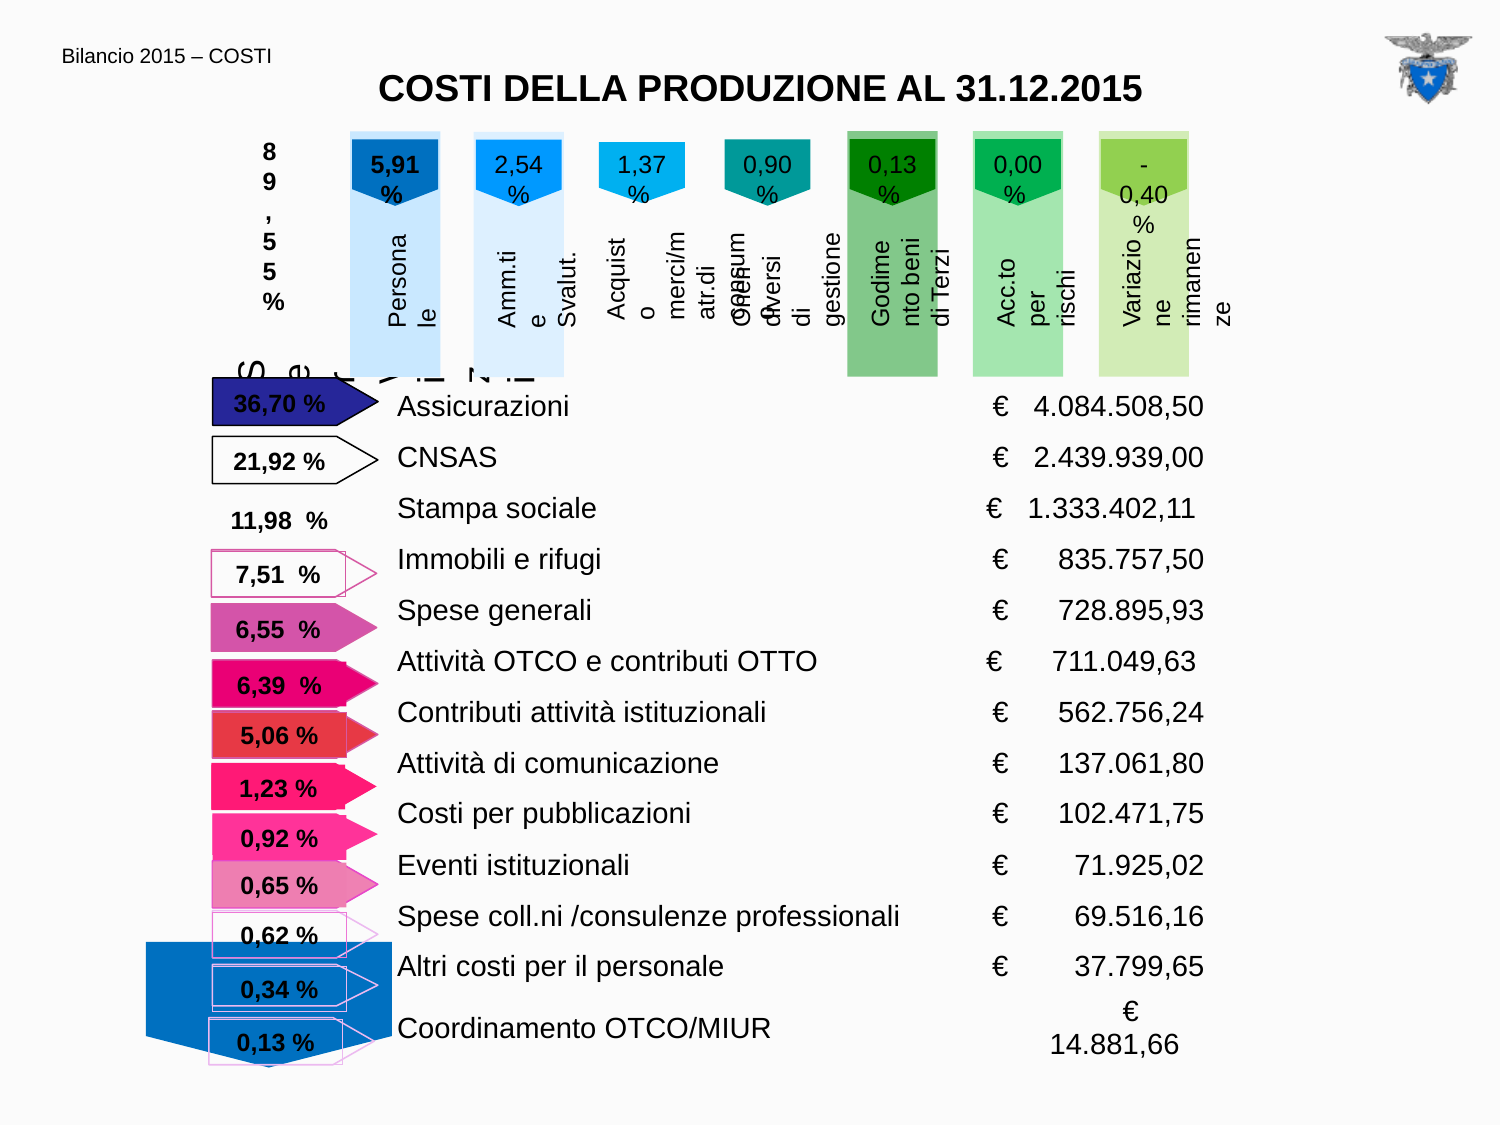

COSTI DELLA PRODUZIONE AL 31.12.2015
Bilancio 2015 – COSTI
89,55%
Servizi
0,13%
Godimento beni di Terzi
0,00%
Acc.to per rischi
-0,40%
Variazione rimanenze
1,37%
Acquisto merci/matr.di consumo
0,90%
Oneri diversi di gestione
5,91%
Personale
2,54%
Amm.ti e Svalut.
36,70 %
| Assicurazioni | € 4.084.508,50 |
| --- | --- |
| CNSAS | € 2.439.939,00 |
| Stampa sociale | € 1.333.402,11 |
| Immobili e rifugi | € 835.757,50 |
| Spese generali | € 728.895,93 |
| Attività OTCO e contributi OTTO | € 711.049,63 |
| Contributi attività istituzionali | € 562.756,24 |
| Attività di comunicazione | € 137.061,80 |
| Costi per pubblicazioni | € 102.471,75 |
| Eventi istituzionali | € 71.925,02 |
| Spese coll.ni /consulenze professionali | € 69.516,16 |
| Altri costi per il personale | € 37.799,65 |
| Coordinamento OTCO/MIUR | € 14.881,66 |
21,92 %
11,98 %
7,51 %
6,55 %
6,39 %
5,06 %
1,23 %
0,92 %
0,65 %
0,62 %
0,34 %
0,13 %